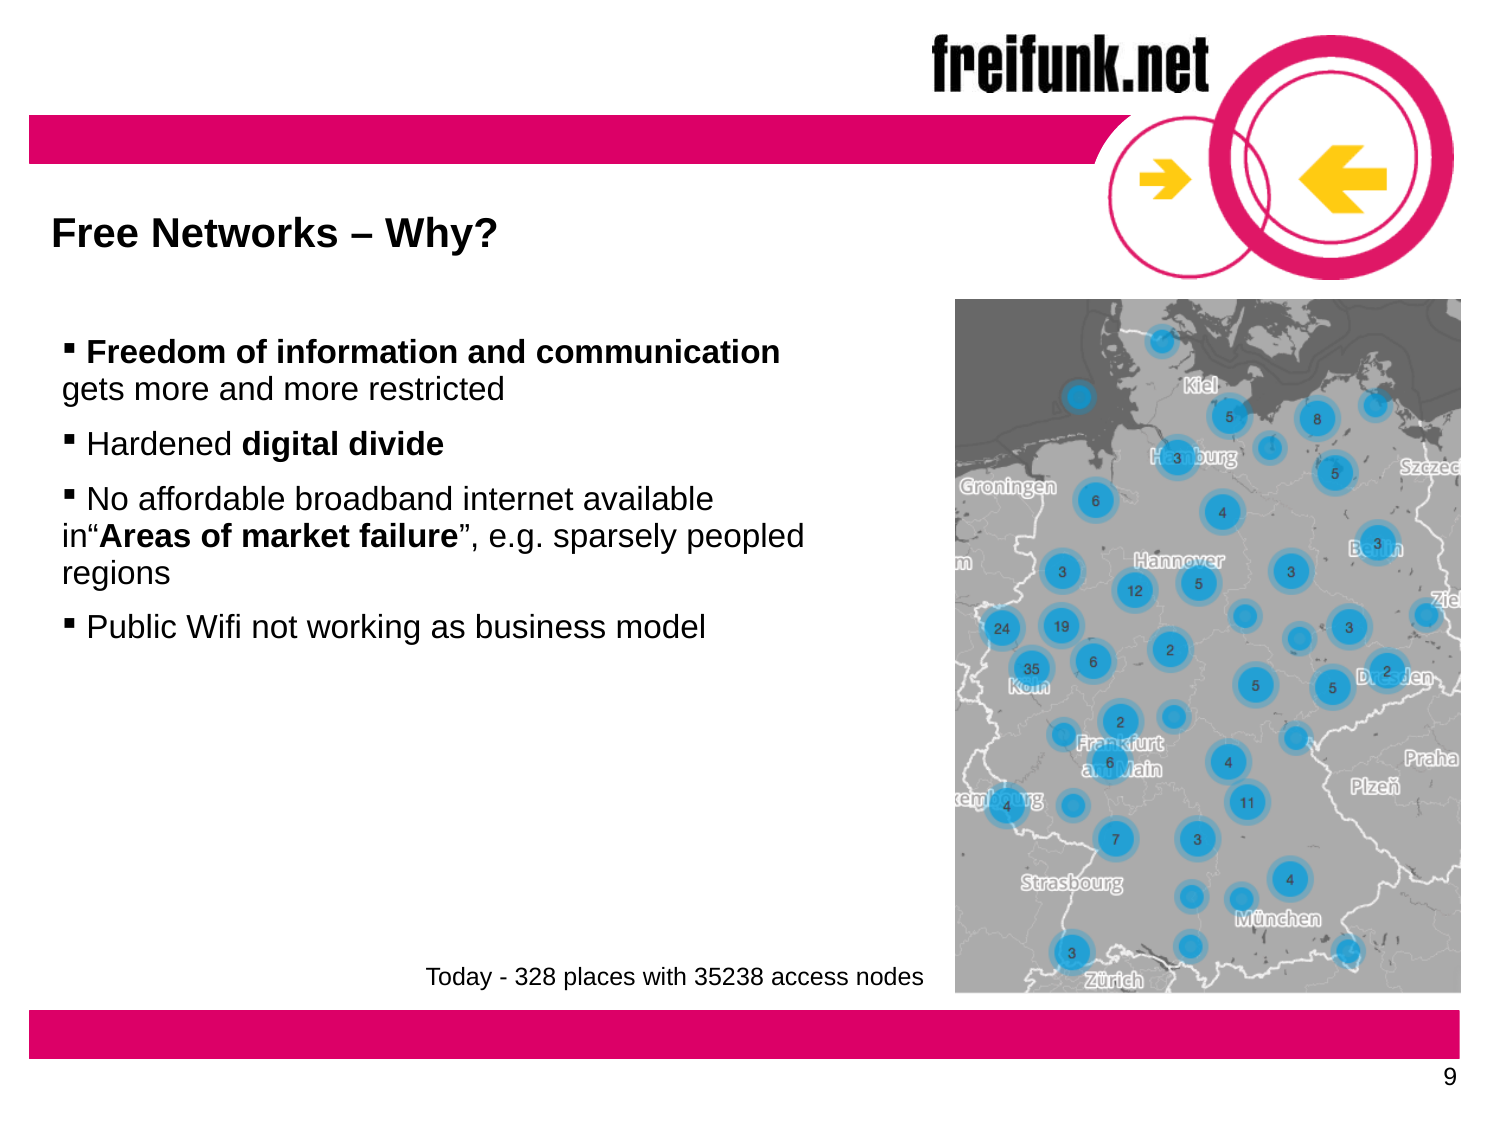

Free Networks – Why?
 Freedom of information and communication gets more and more restricted
 Hardened digital divide
 No affordable broadband internet available in“Areas of market failure”, e.g. sparsely peopled regions
 Public Wifi not working as business model
Today - 328 places with 35238 access nodes
9